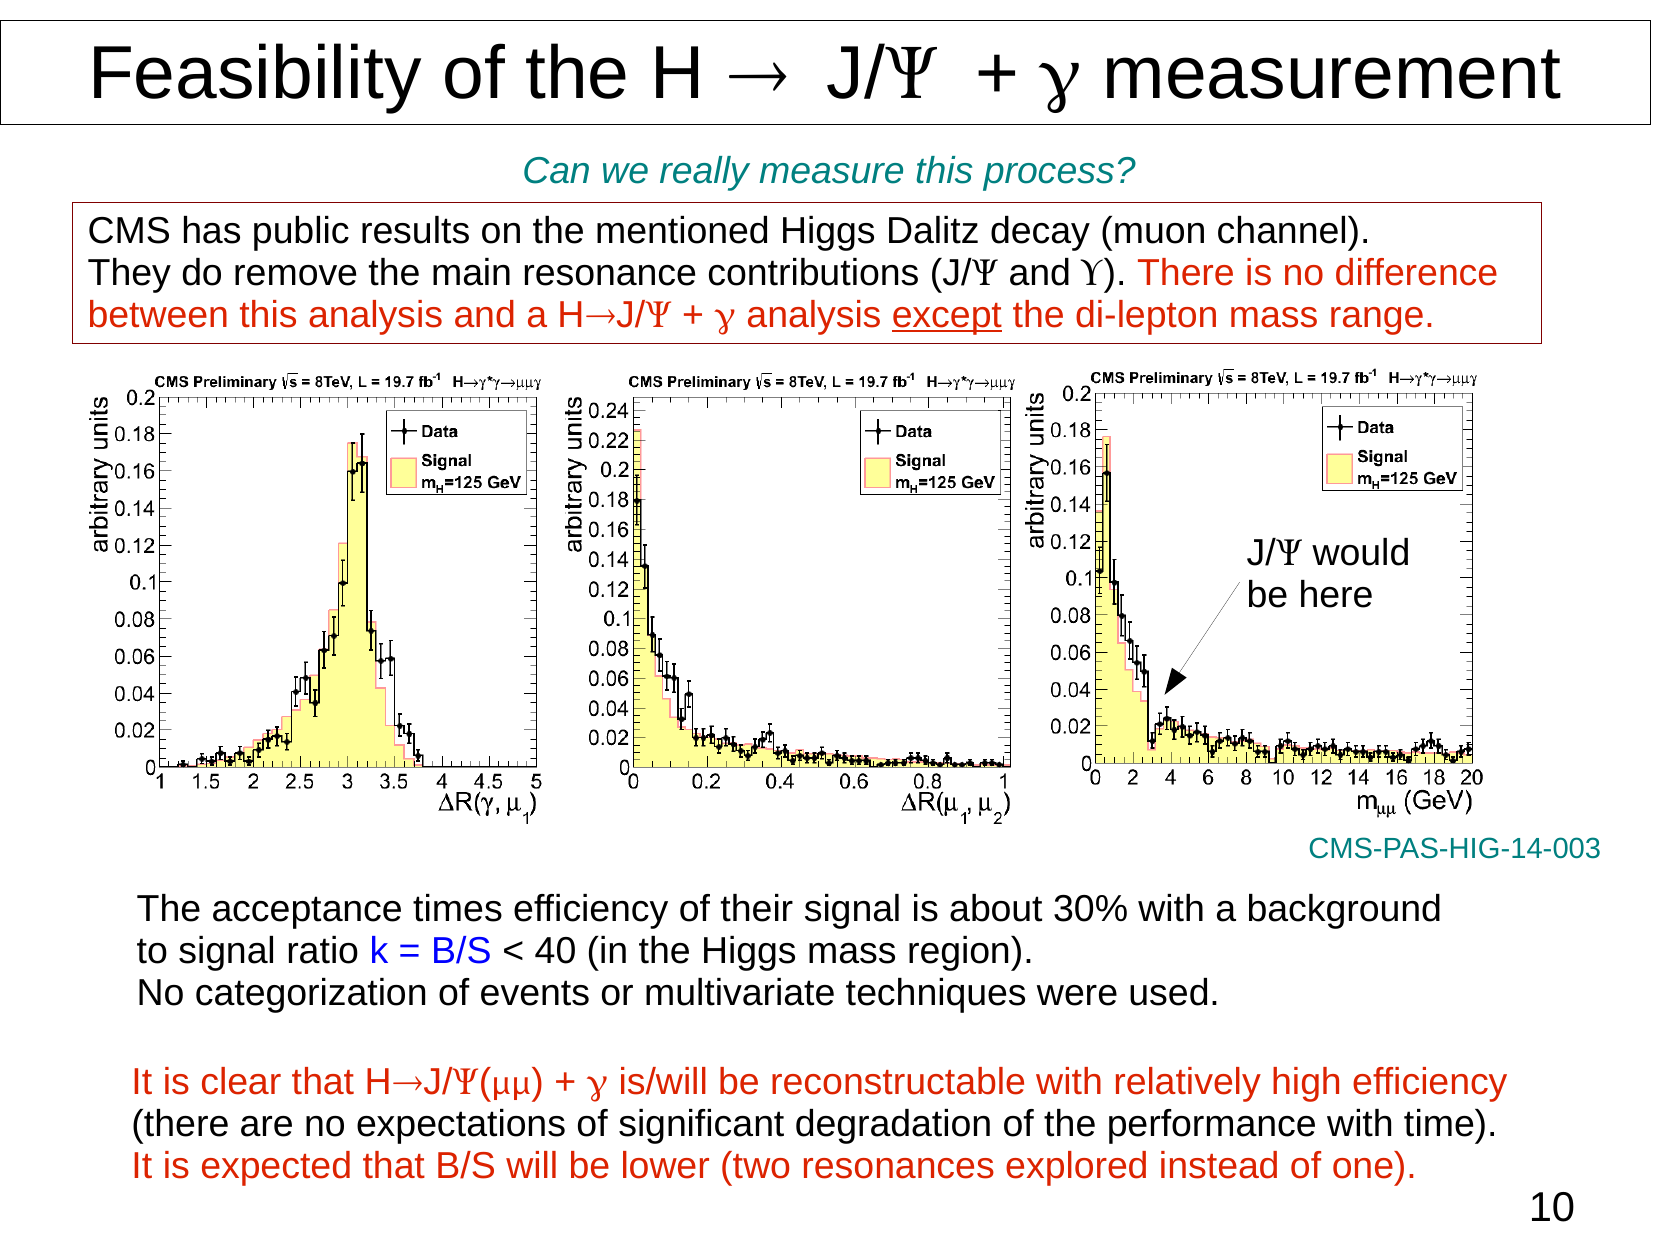

# Feasibility of the H  J/ +  measurement
Can we really measure this process?
CMS has public results on the mentioned Higgs Dalitz decay (muon channel).
They do remove the main resonance contributions (J/ and ). There is no difference between this analysis and a HJ/ +  analysis except the di-lepton mass range.
J/ would
be here
CMS-PAS-HIG-14-003
The acceptance times efficiency of their signal is about 30% with a background
to signal ratio k = B/S < 40 (in the Higgs mass region).
No categorization of events or multivariate techniques were used.
It is clear that HJ/() +  is/will be reconstructable with relatively high efficiency
(there are no expectations of significant degradation of the performance with time).
It is expected that B/S will be lower (two resonances explored instead of one).